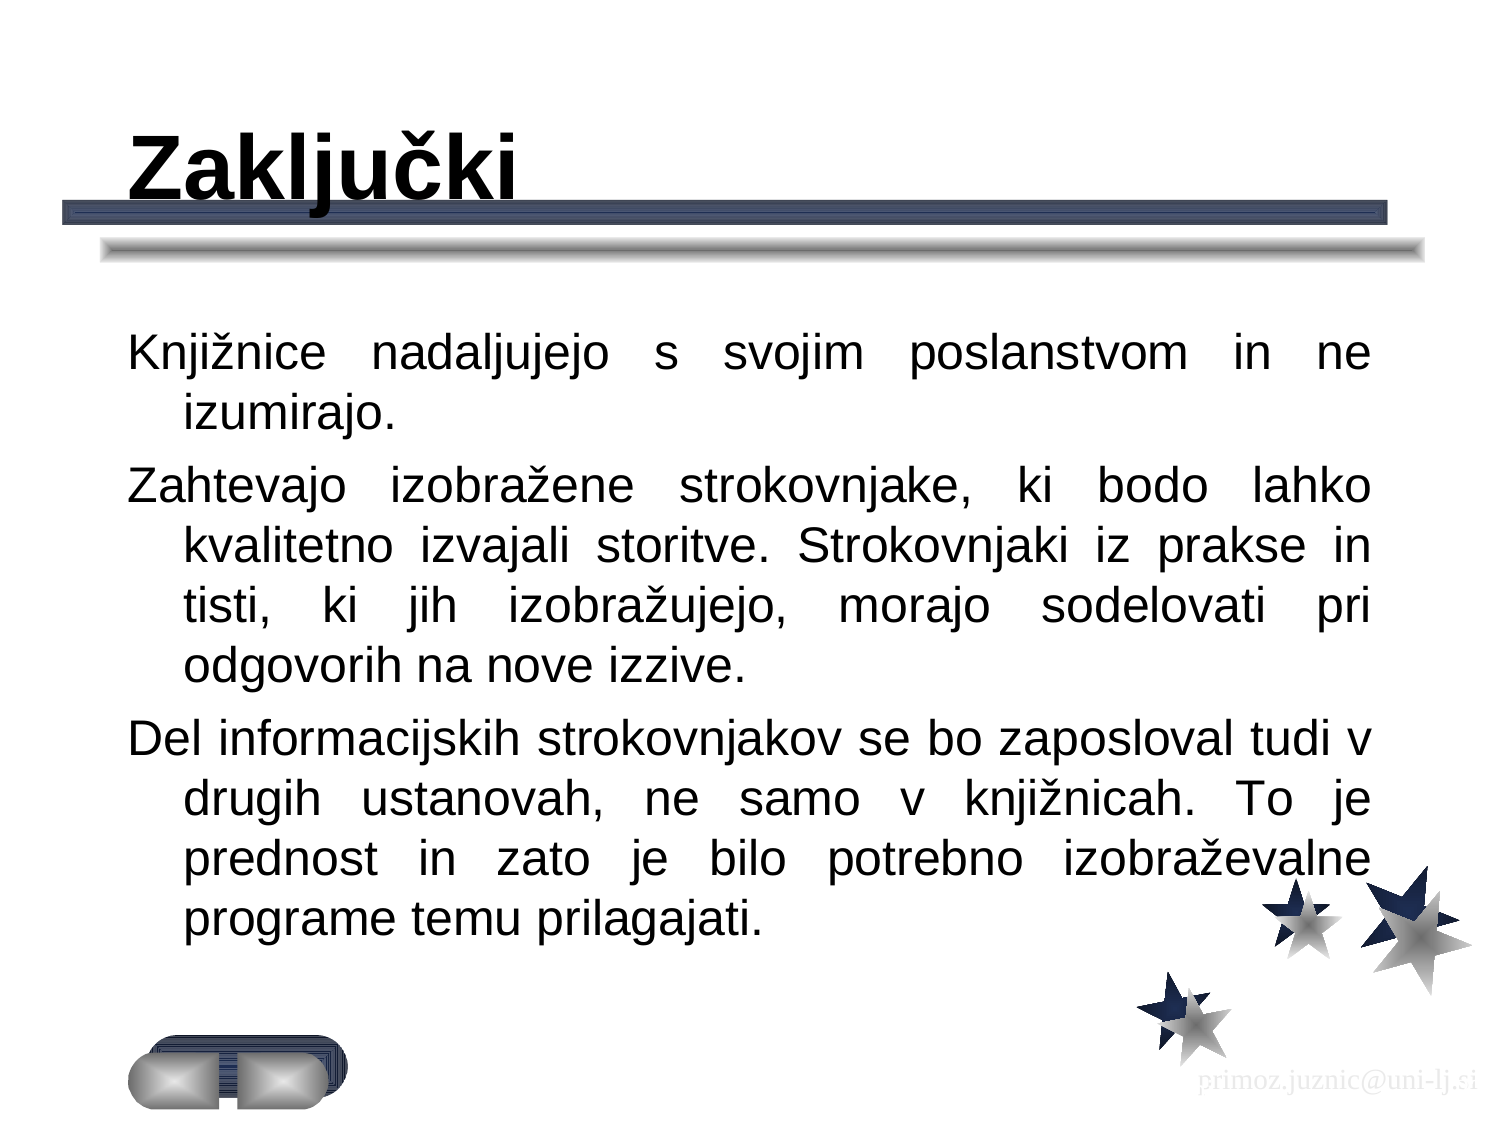

# Zaključki
Knjižnice nadaljujejo s svojim poslanstvom in ne izumirajo.
Zahtevajo izobražene strokovnjake, ki bodo lahko kvalitetno izvajali storitve. Strokovnjaki iz prakse in tisti, ki jih izobražujejo, morajo sodelovati pri odgovorih na nove izzive.
Del informacijskih strokovnjakov se bo zaposloval tudi v drugih ustanovah, ne samo v knjižnicah. To je prednost in zato je bilo potrebno izobraževalne programe temu prilagajati.
Primoz Juznic, BINK, FF, Univerza v Ljubljani